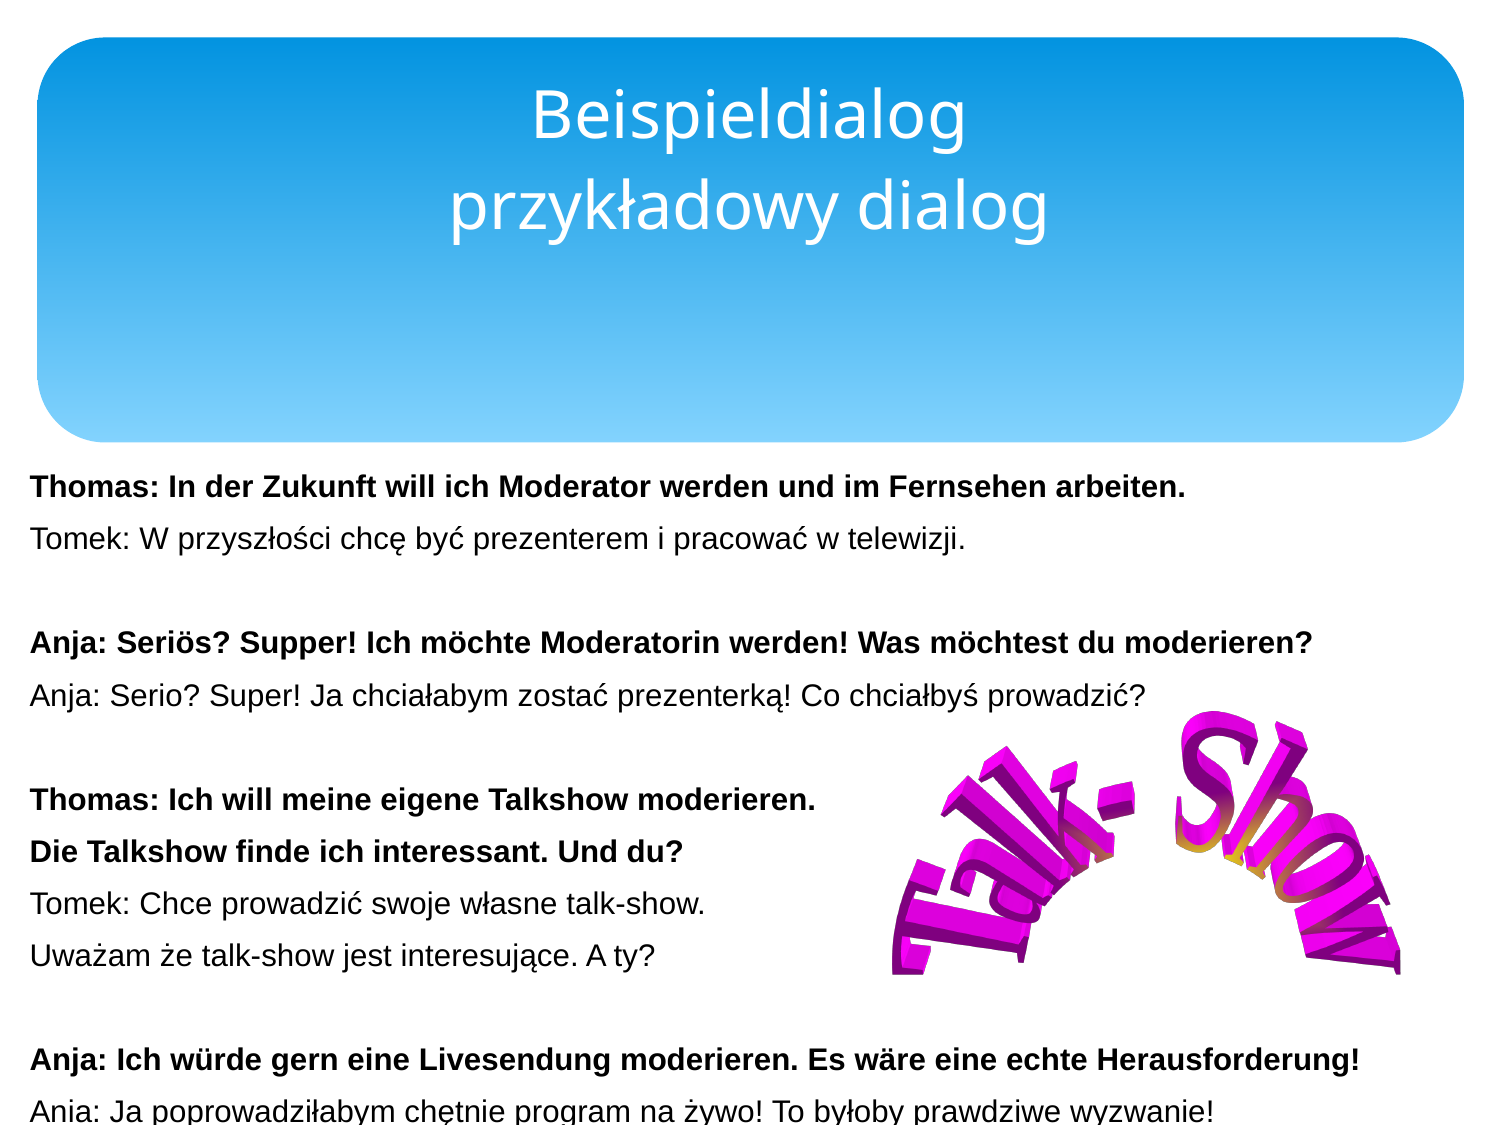

# Beispieldialog przykładowy dialog
Thomas: In der Zukunft will ich Moderator werden und im Fernsehen arbeiten.
Tomek: W przyszłości chcę być prezenterem i pracować w telewizji.
Anja: Seriös? Supper! Ich möchte Moderatorin werden! Was möchtest du moderieren?
Anja: Serio? Super! Ja chciałabym zostać prezenterką! Co chciałbyś prowadzić?
Thomas: Ich will meine eigene Talkshow moderieren.
Die Talkshow finde ich interessant. Und du?
Tomek: Chce prowadzić swoje własne talk-show.
Uważam że talk-show jest interesujące. A ty?
Anja: Ich würde gern eine Livesendung moderieren. Es wäre eine echte Herausforderung!
Ania: Ja poprowadziłabym chętnie program na żywo! To byłoby prawdziwe wyzwanie!
Talk- Show